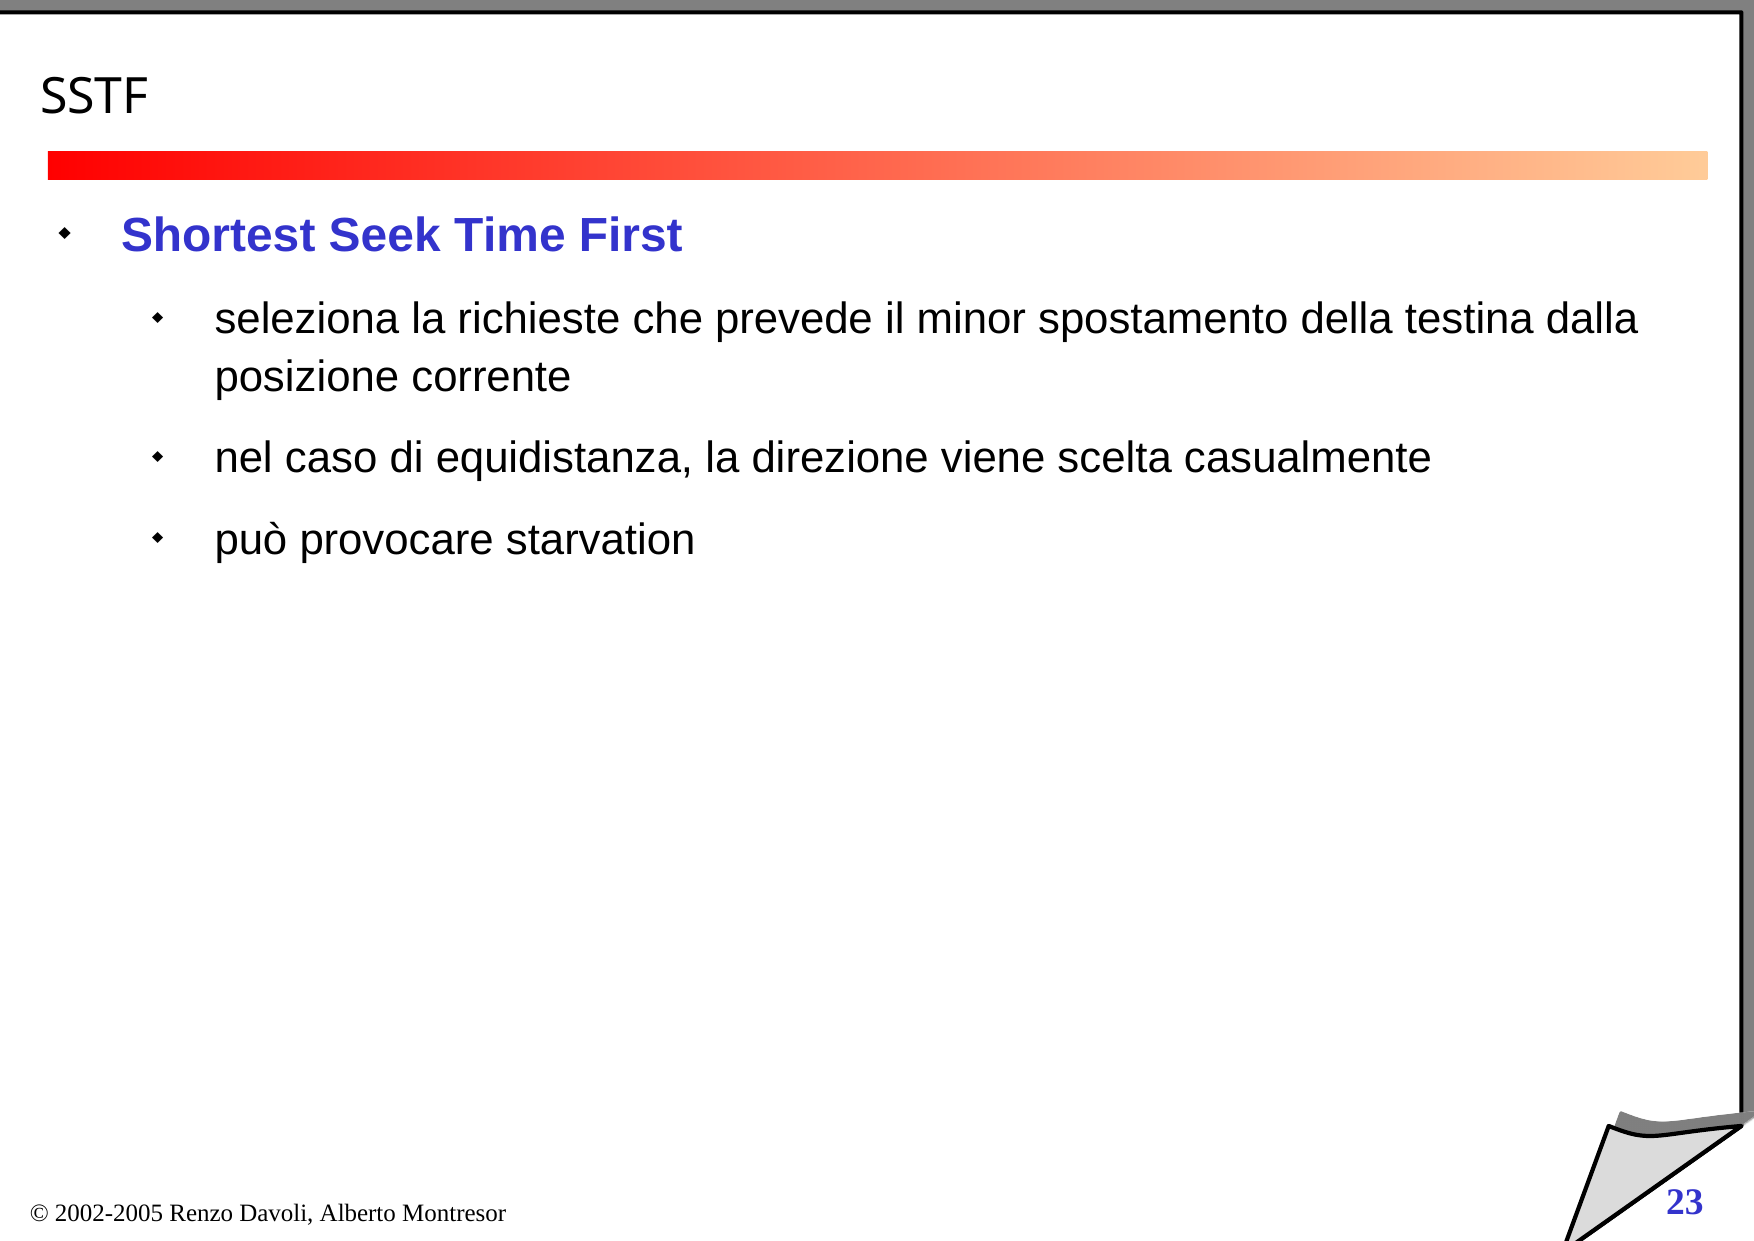

# SSTF
Shortest Seek Time First
seleziona la richieste che prevede il minor spostamento della testina dalla posizione corrente
nel caso di equidistanza, la direzione viene scelta casualmente
può provocare starvation